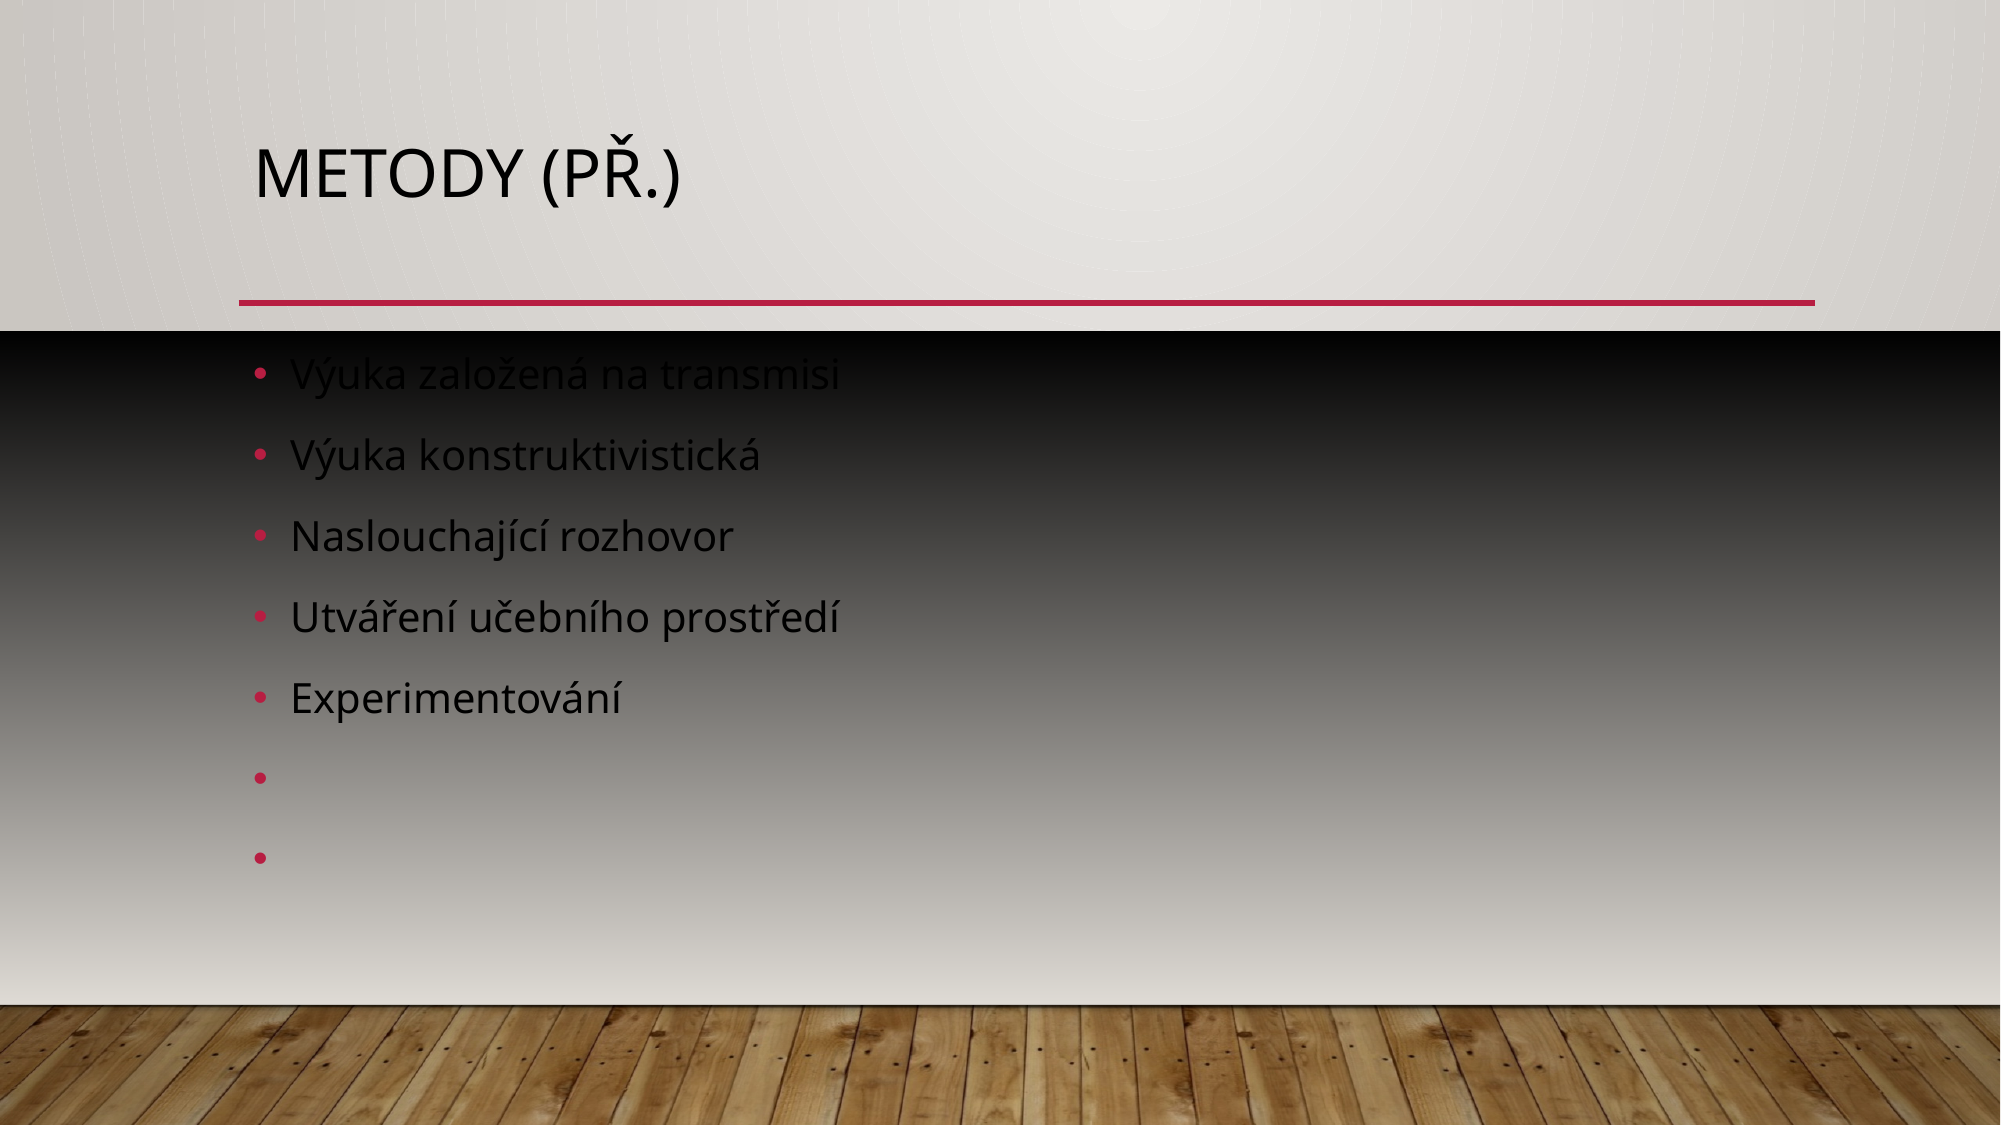

# Metody (př.)
Výuka založená na transmisi
Výuka konstruktivistická
Naslouchající rozhovor
Utváření učebního prostředí
Experimentování